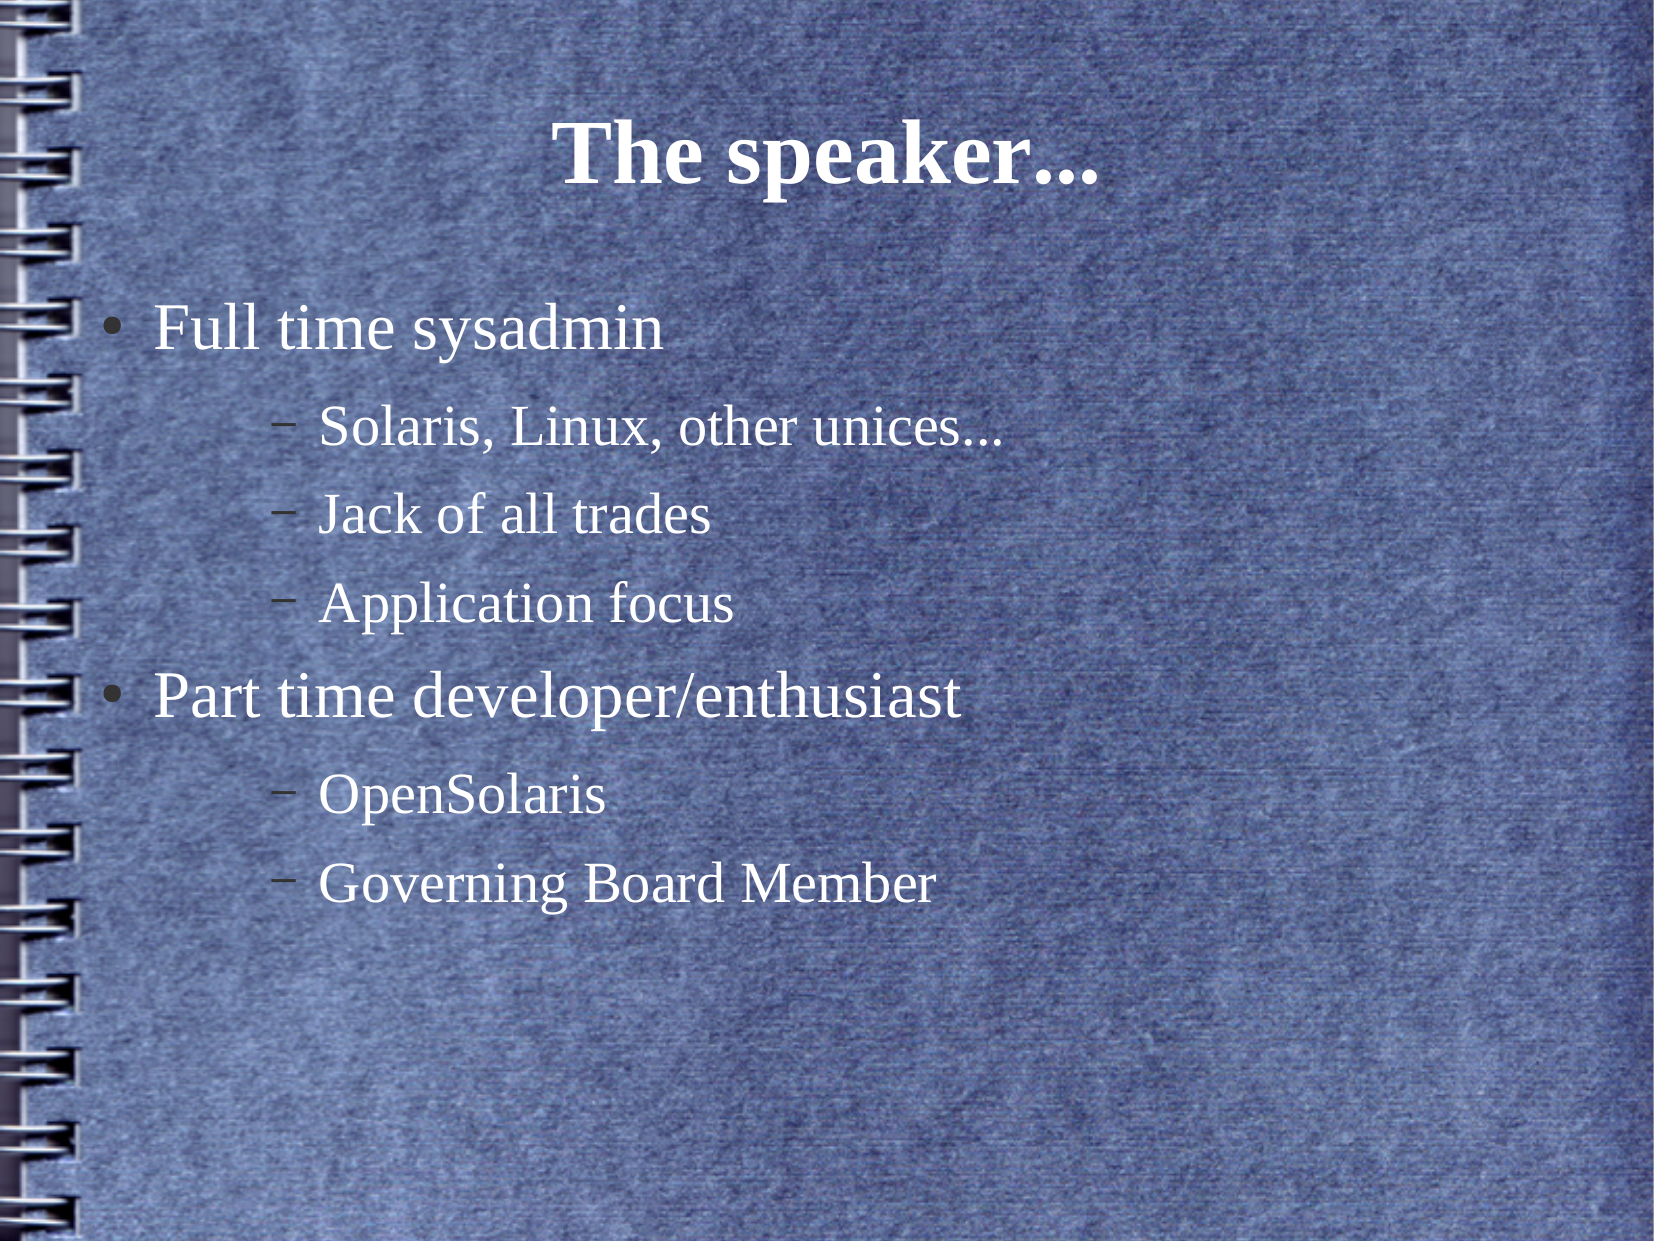

# The speaker...
Full time sysadmin
Solaris, Linux, other unices...
Jack of all trades
Application focus
Part time developer/enthusiast
OpenSolaris
Governing Board Member